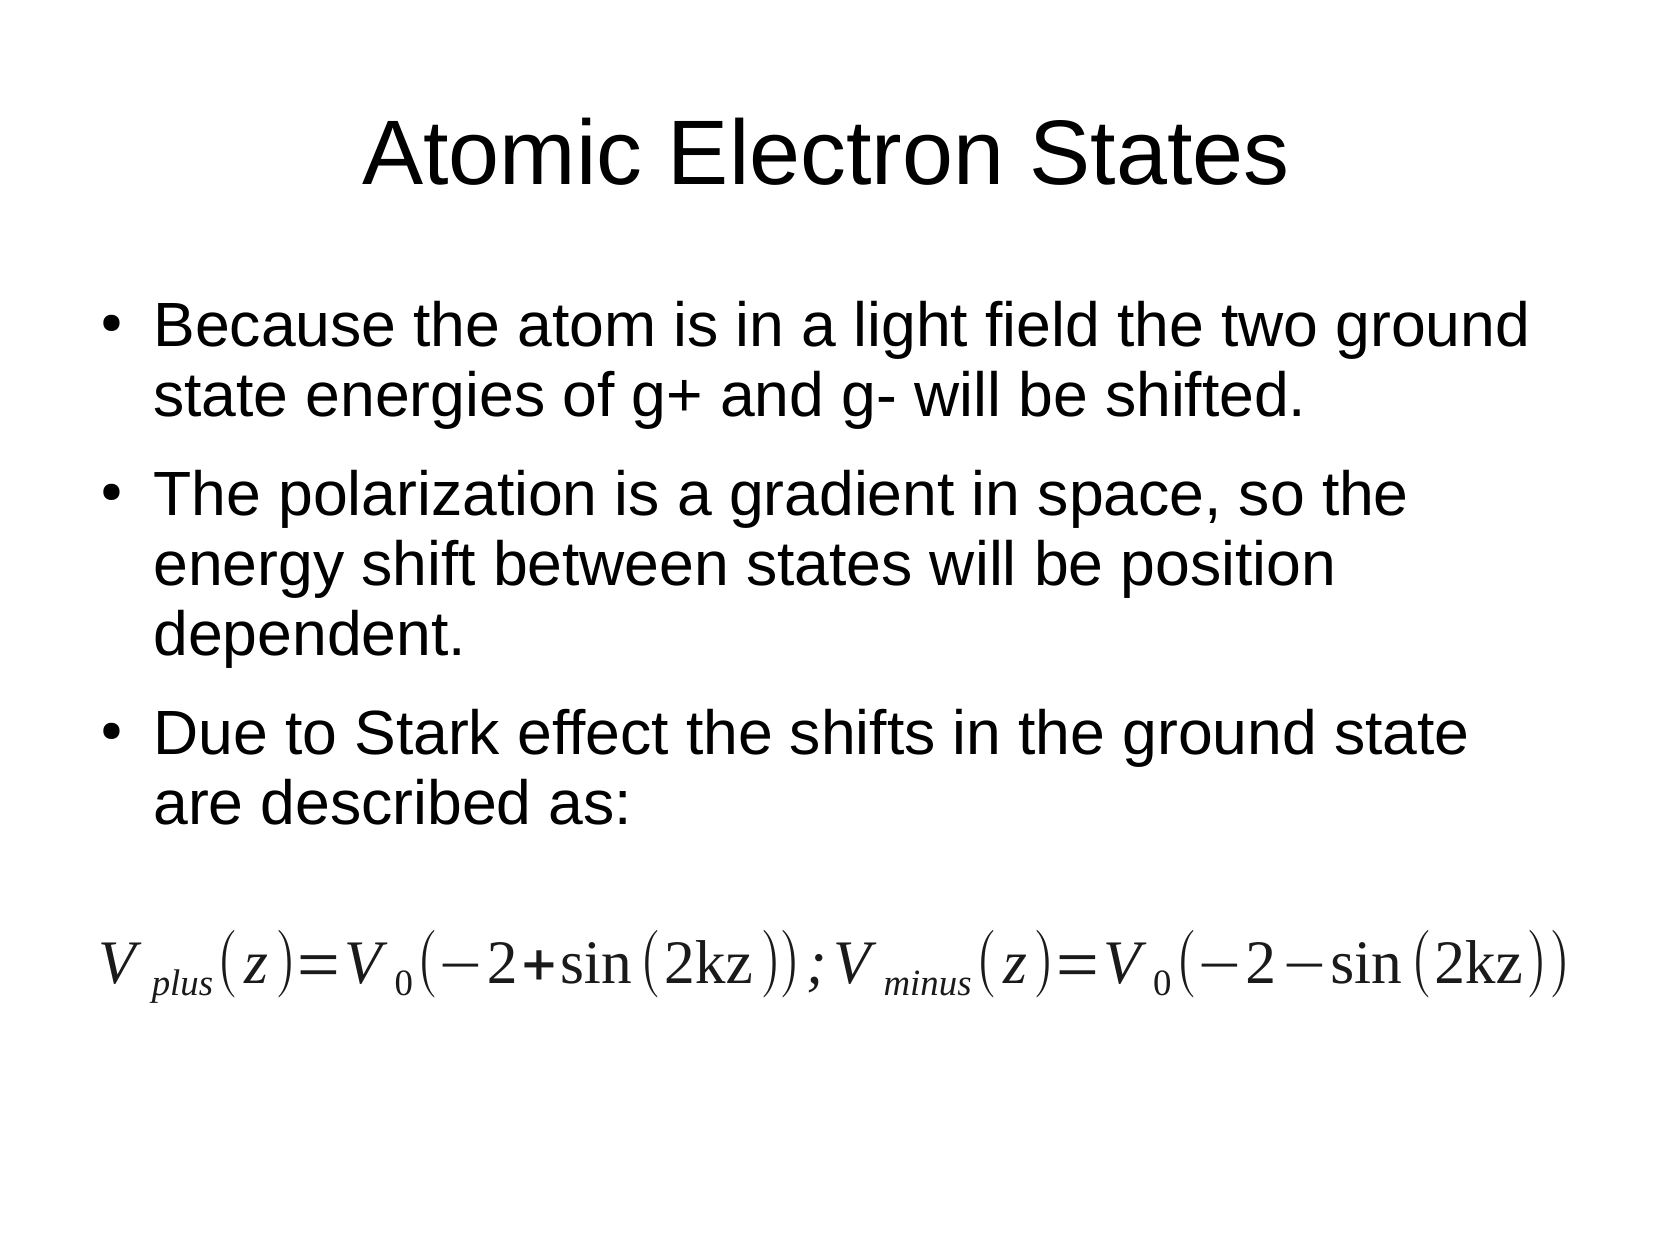

# Atomic Electron States
Because the atom is in a light field the two ground state energies of g+ and g- will be shifted.
The polarization is a gradient in space, so the energy shift between states will be position dependent.
Due to Stark effect the shifts in the ground state are described as: